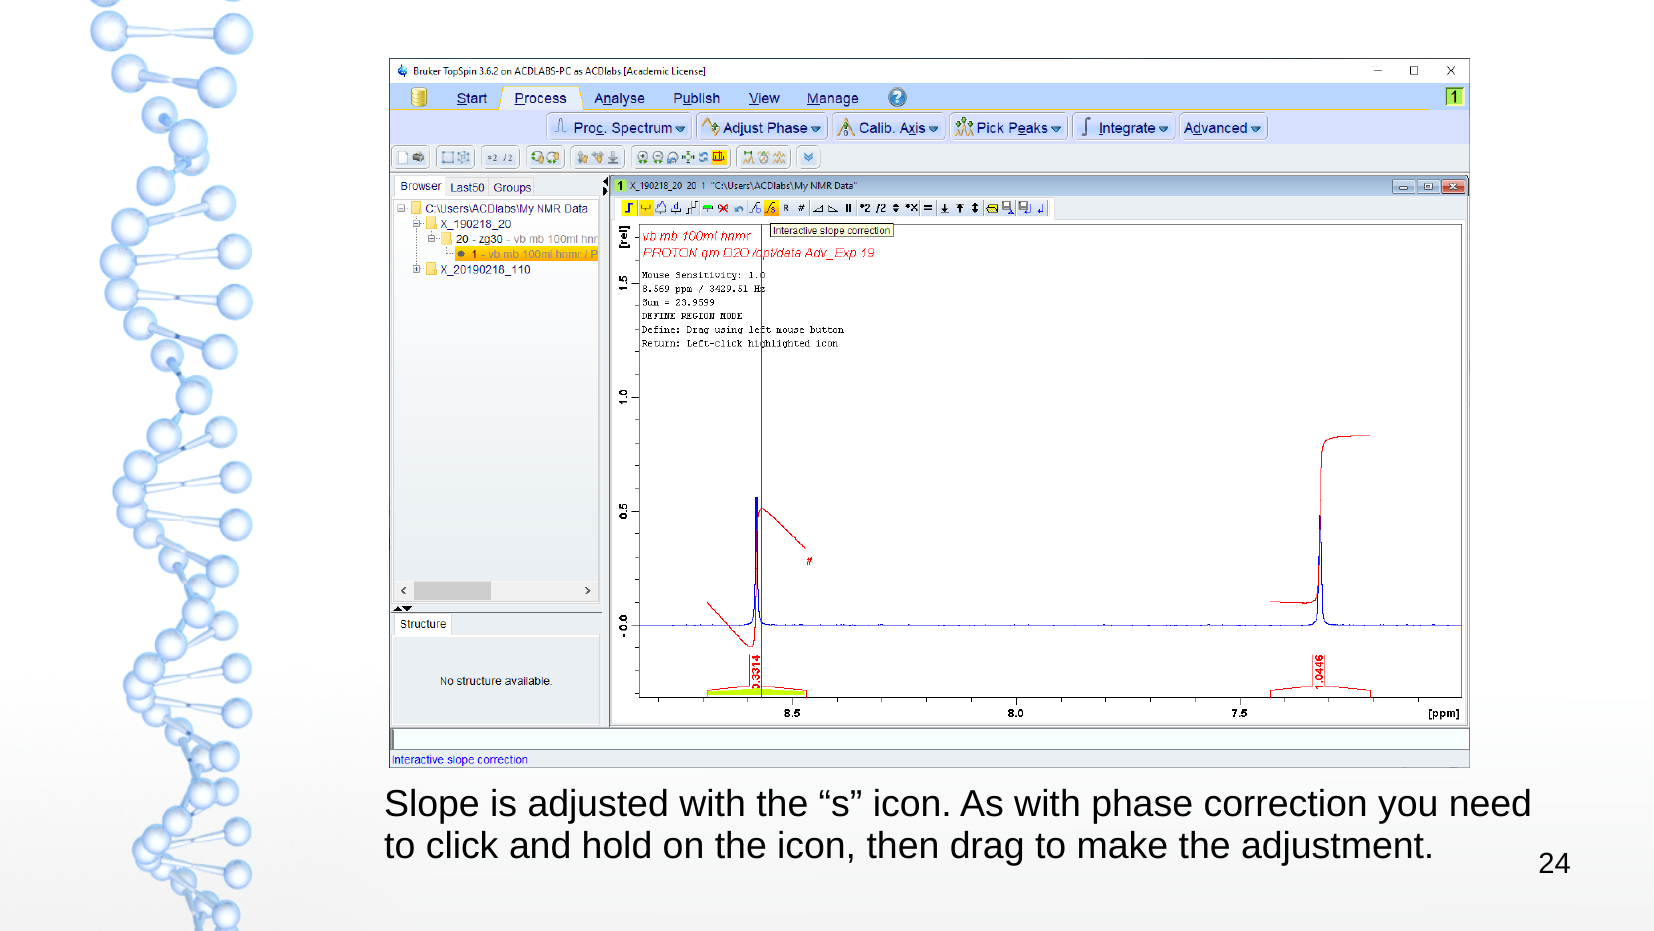

Slope is adjusted with the “s” icon. As with phase correction you need
to click and hold on the icon, then drag to make the adjustment.
24